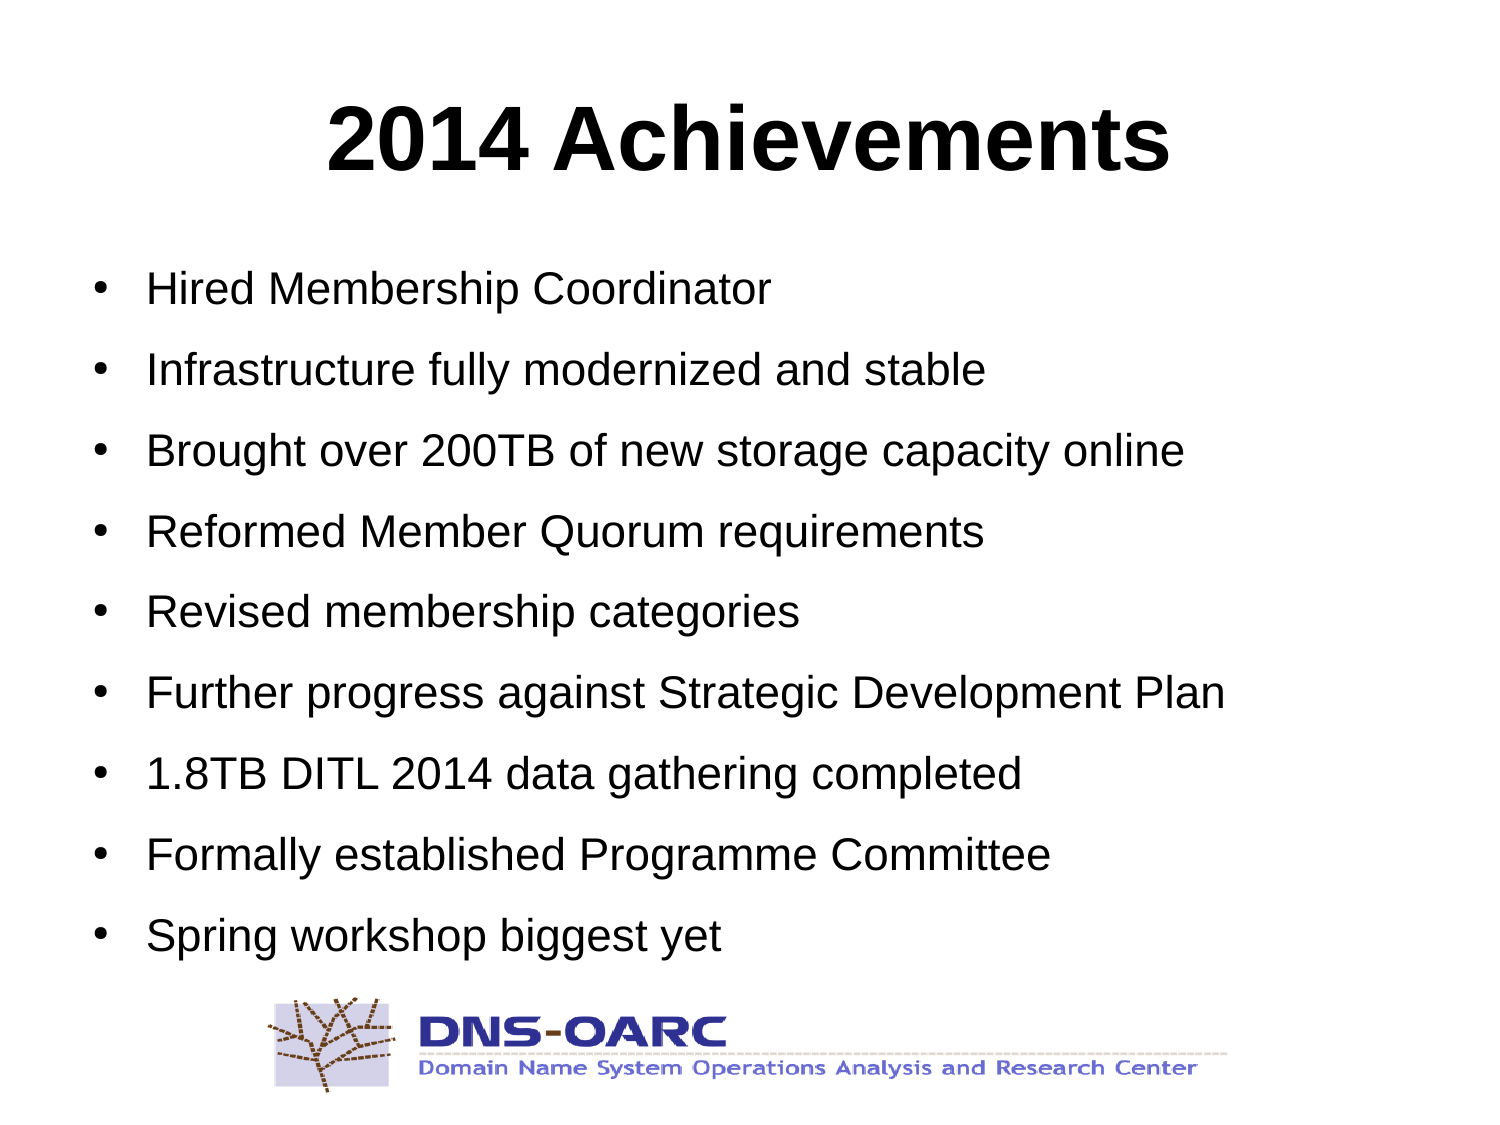

# 2014 Achievements
Hired Membership Coordinator
Infrastructure fully modernized and stable
Brought over 200TB of new storage capacity online
Reformed Member Quorum requirements
Revised membership categories
Further progress against Strategic Development Plan
1.8TB DITL 2014 data gathering completed
Formally established Programme Committee
Spring workshop biggest yet